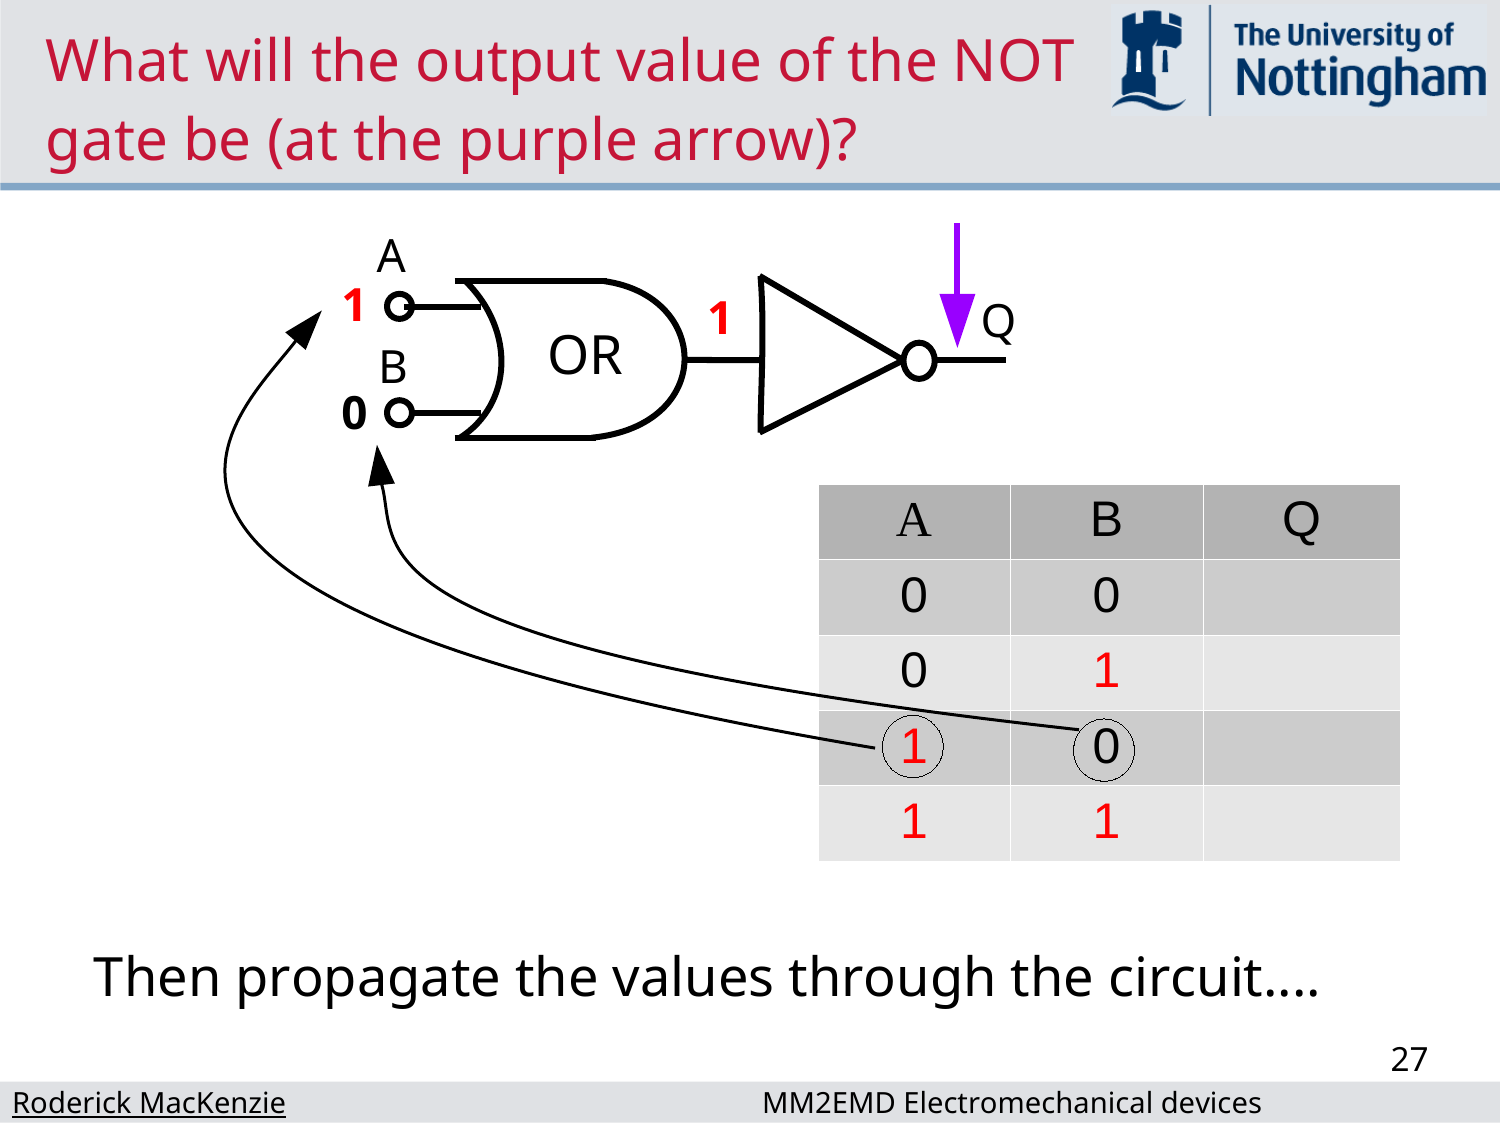

# What will the output value of the NOT gate be (at the purple arrow)?
A
1
1
Q
OR
B
0
| A | B | Q |
| --- | --- | --- |
| 0 | 0 | |
| 0 | 1 | |
| 1 | 0 | |
| 1 | 1 | |
Then propagate the values through the circuit....